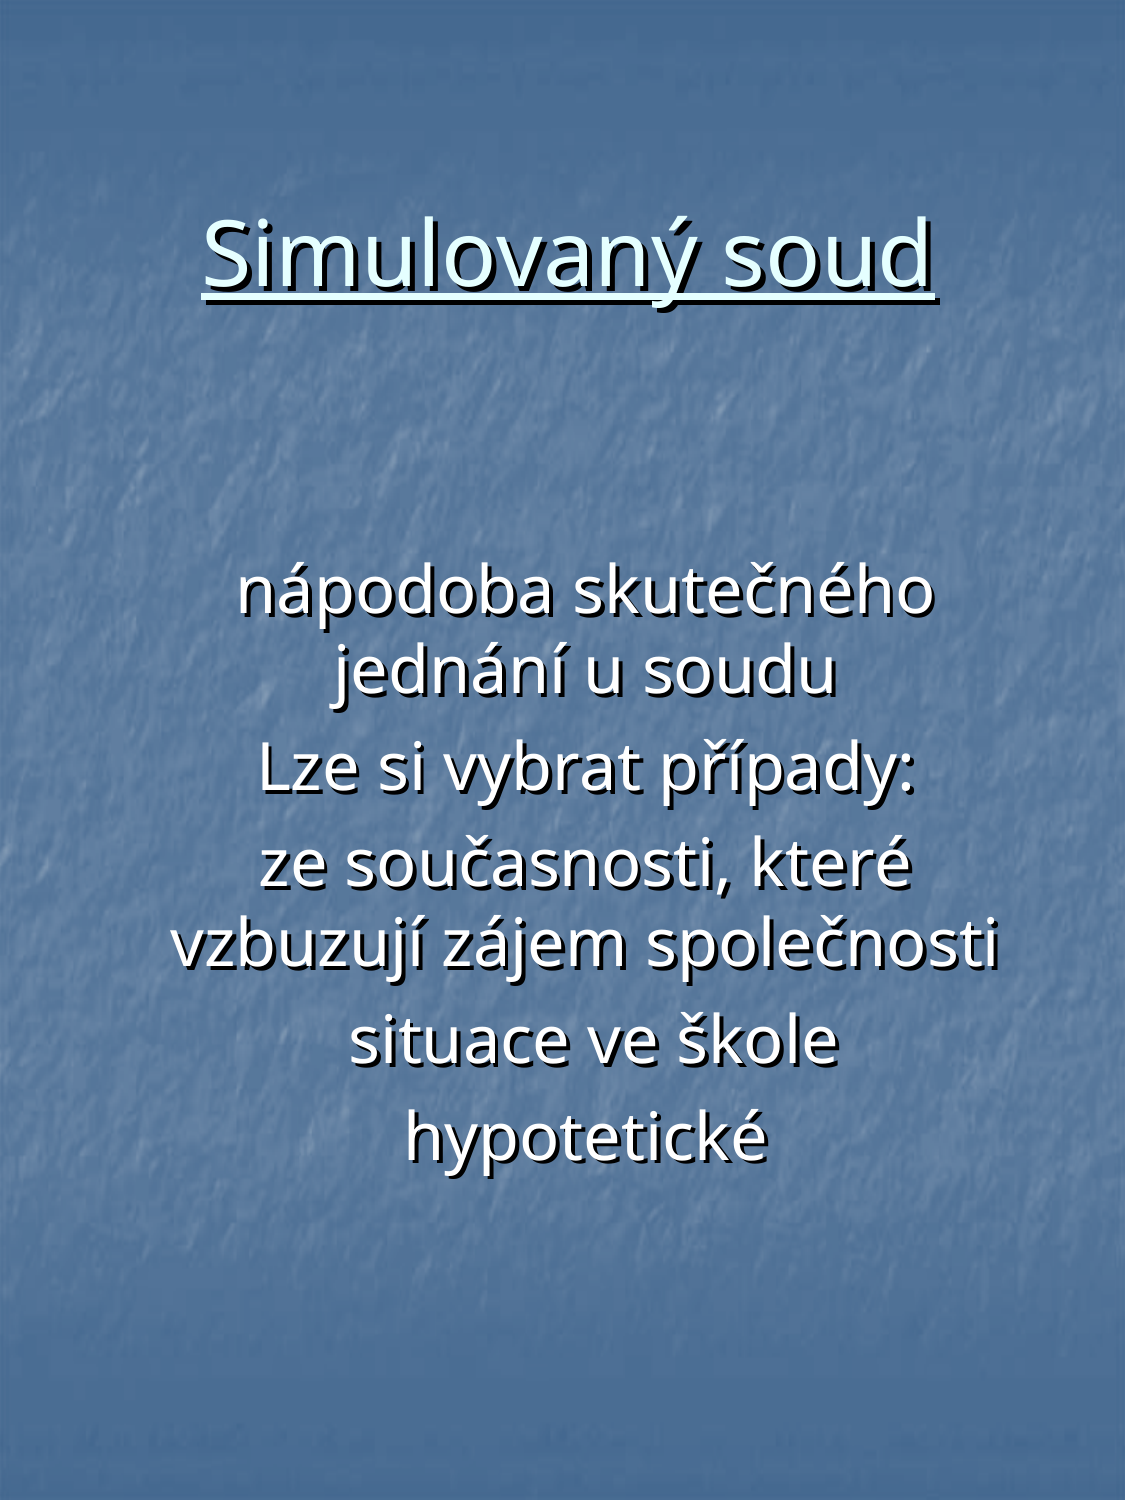

# Simulovaný soud
nápodoba skutečného jednání u soudu
Lze si vybrat případy:
ze současnosti, které vzbuzují zájem společnosti
 situace ve škole
hypotetické